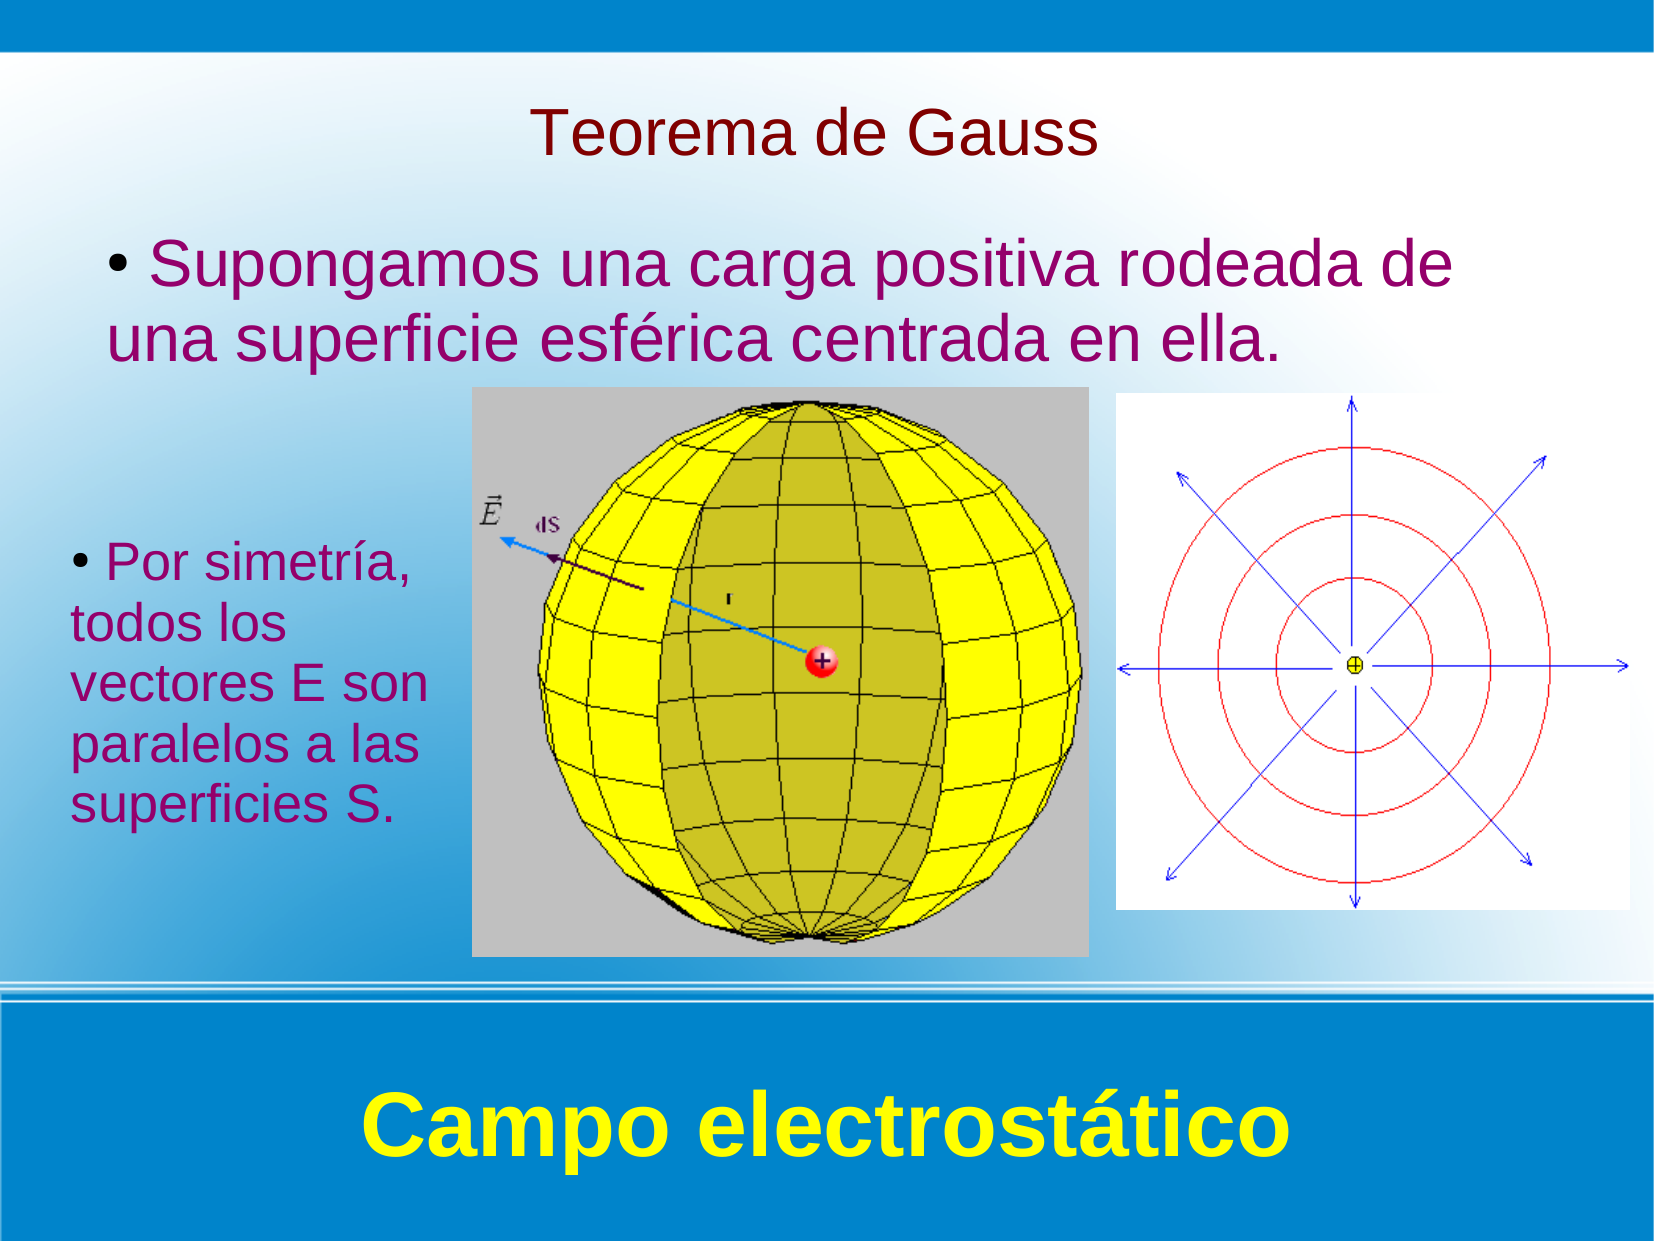

Teorema de Gauss
 Supongamos una carga positiva rodeada de una superficie esférica centrada en ella.
 Por simetría, todos los vectores E son paralelos a las superficies S.
# Campo electrostático